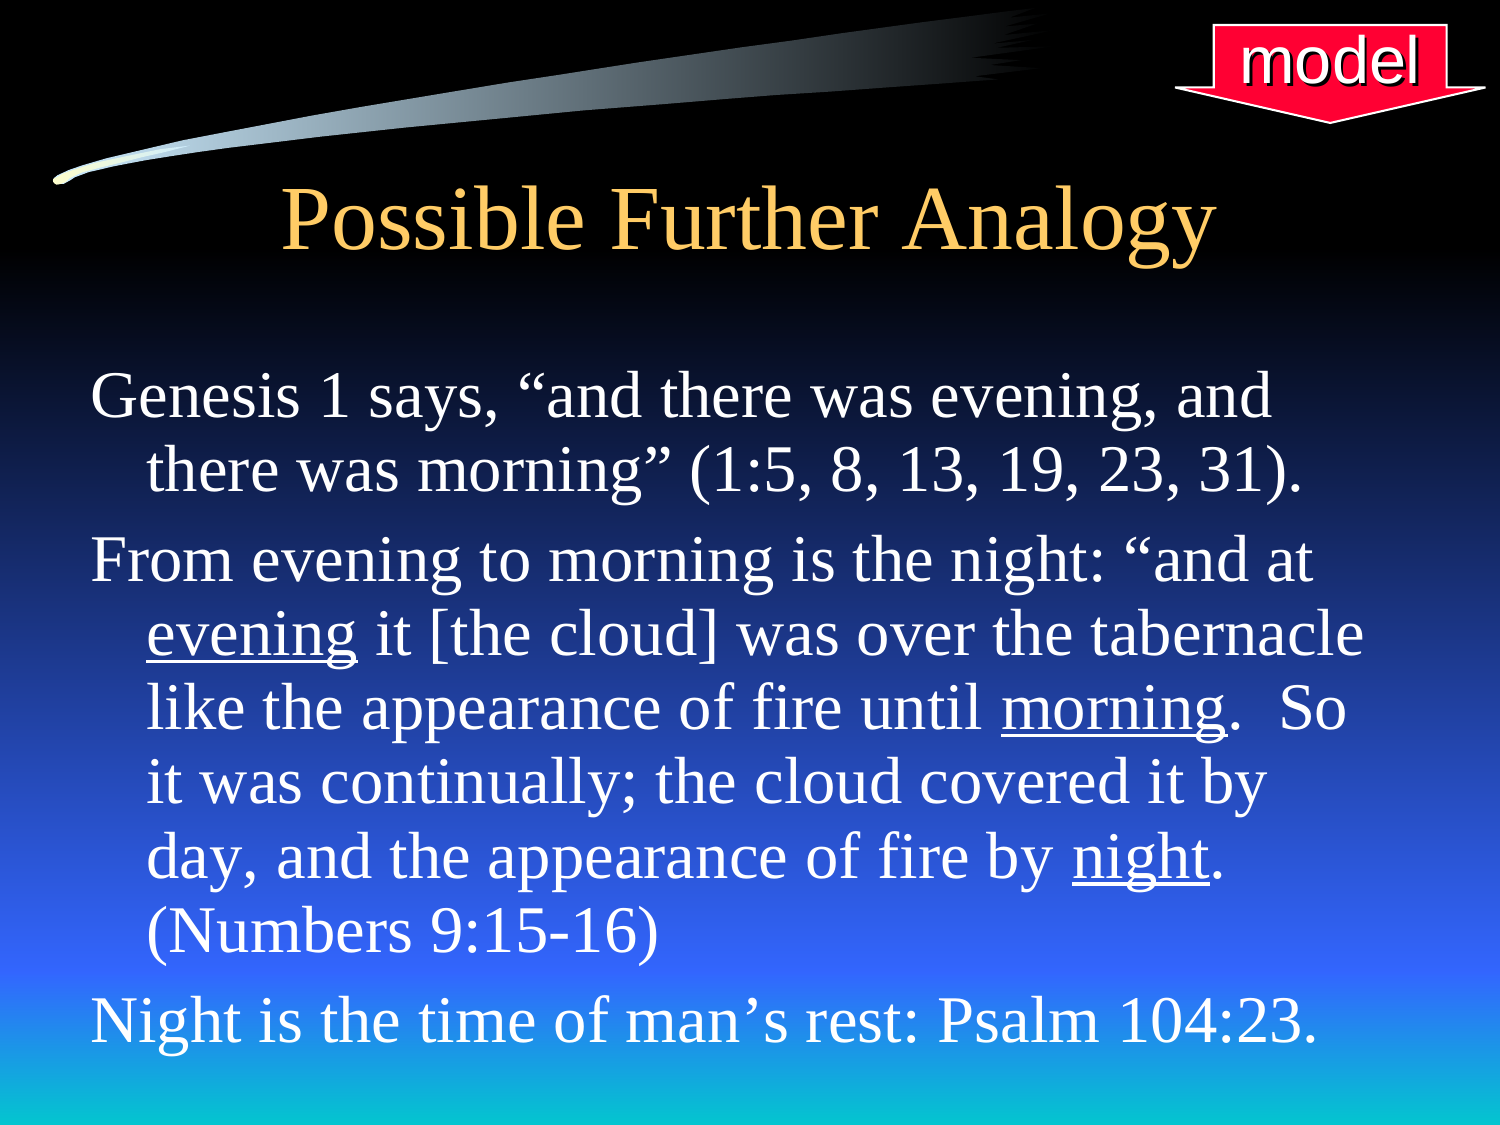

model
# Possible Further Analogy
Genesis 1 says, “and there was evening, and there was morning” (1:5, 8, 13, 19, 23, 31).
From evening to morning is the night: “and at evening it [the cloud] was over the tabernacle like the appearance of fire until morning. So it was continually; the cloud covered it by day, and the appearance of fire by night. (Numbers 9:15-16)
Night is the time of man’s rest: Psalm 104:23.